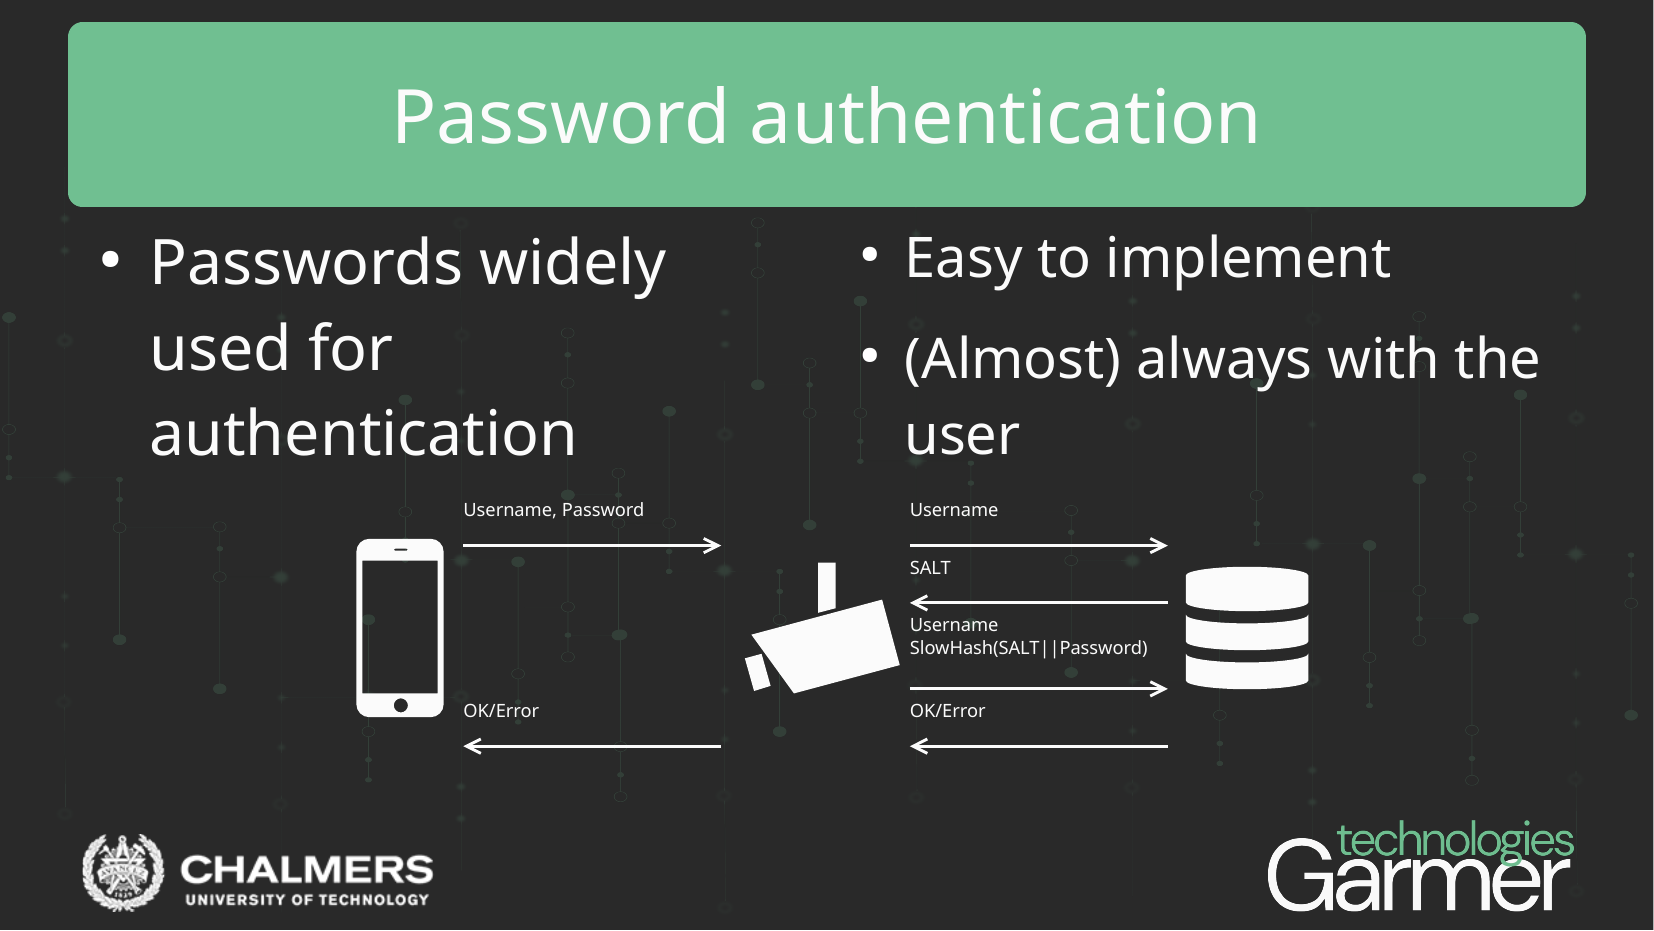

# Password authentication
Passwords widely used for authentication
Easy to implement
(Almost) always with the user